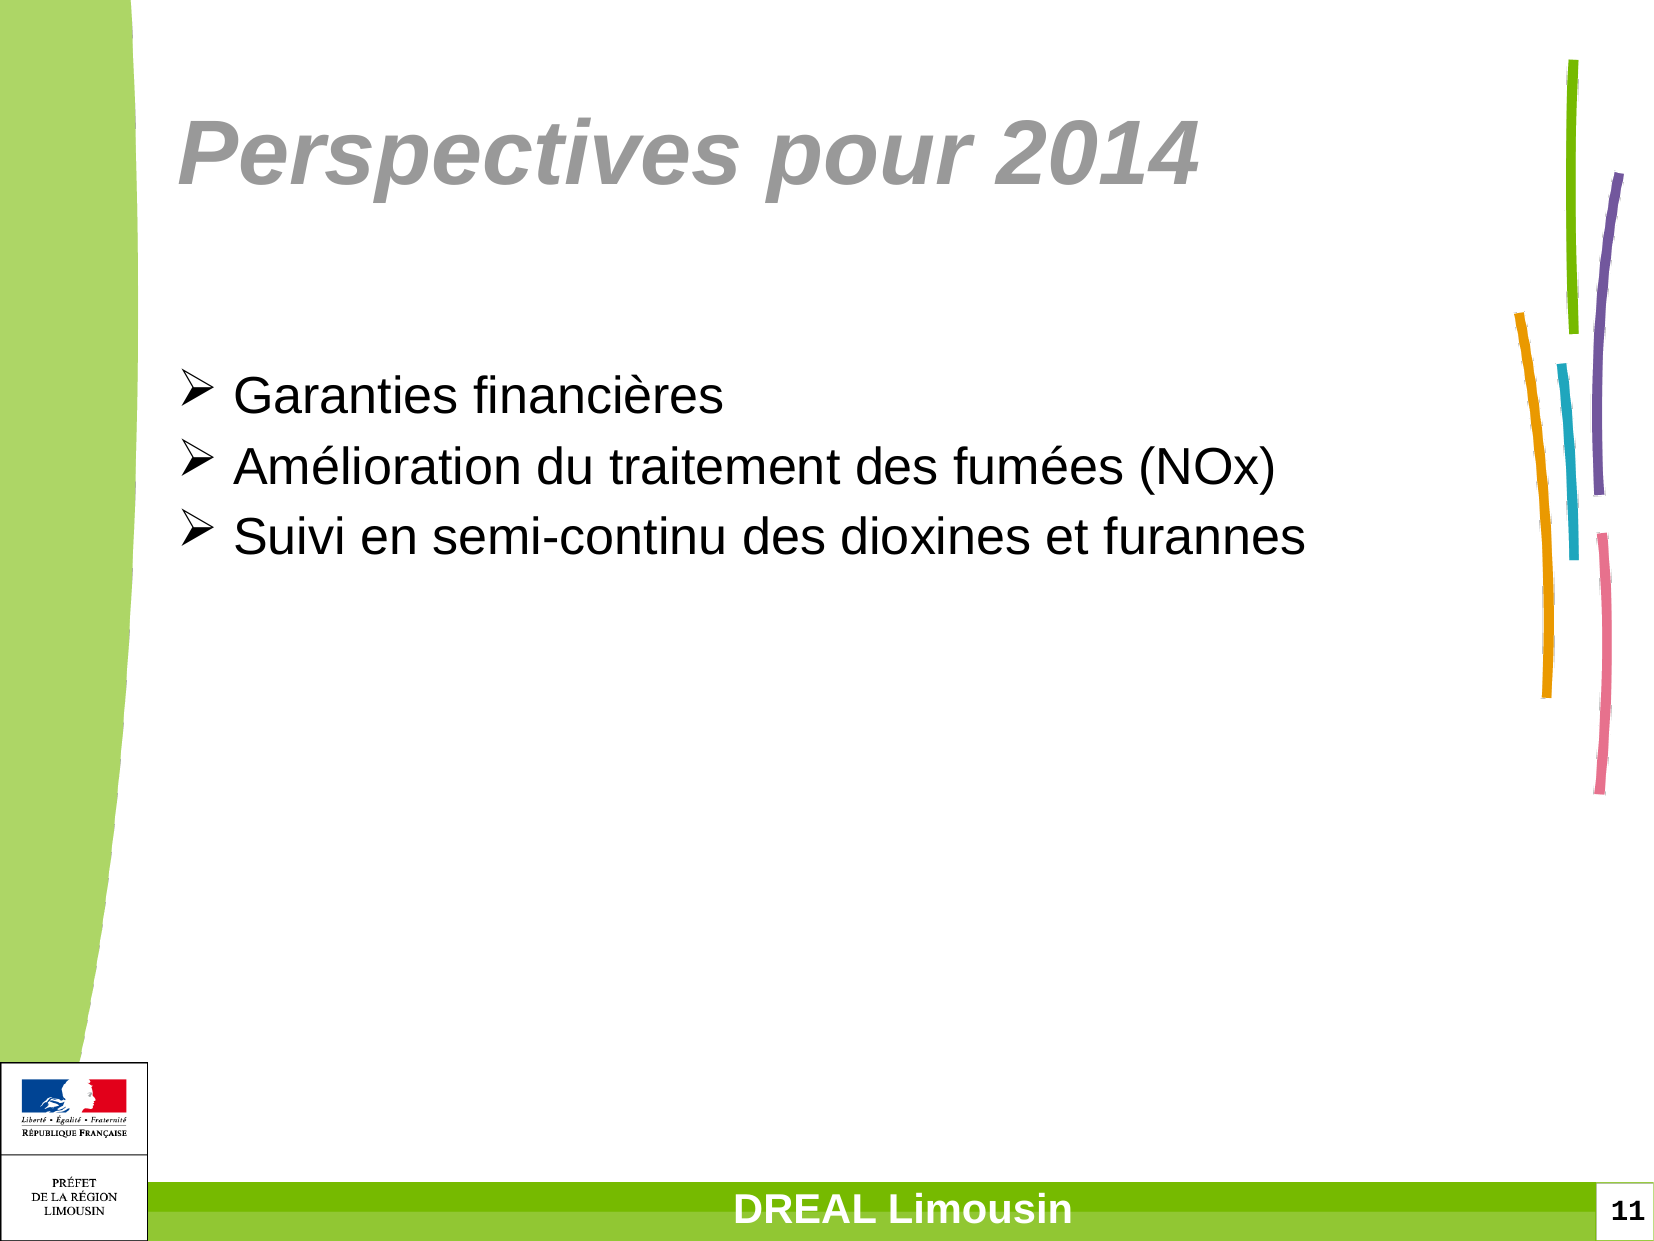

# Perspectives pour 2014
 Garanties financières
 Amélioration du traitement des fumées (NOx)
 Suivi en semi-continu des dioxines et furannes
11
Assemblée générale DREAL lundi 25 mai 2009